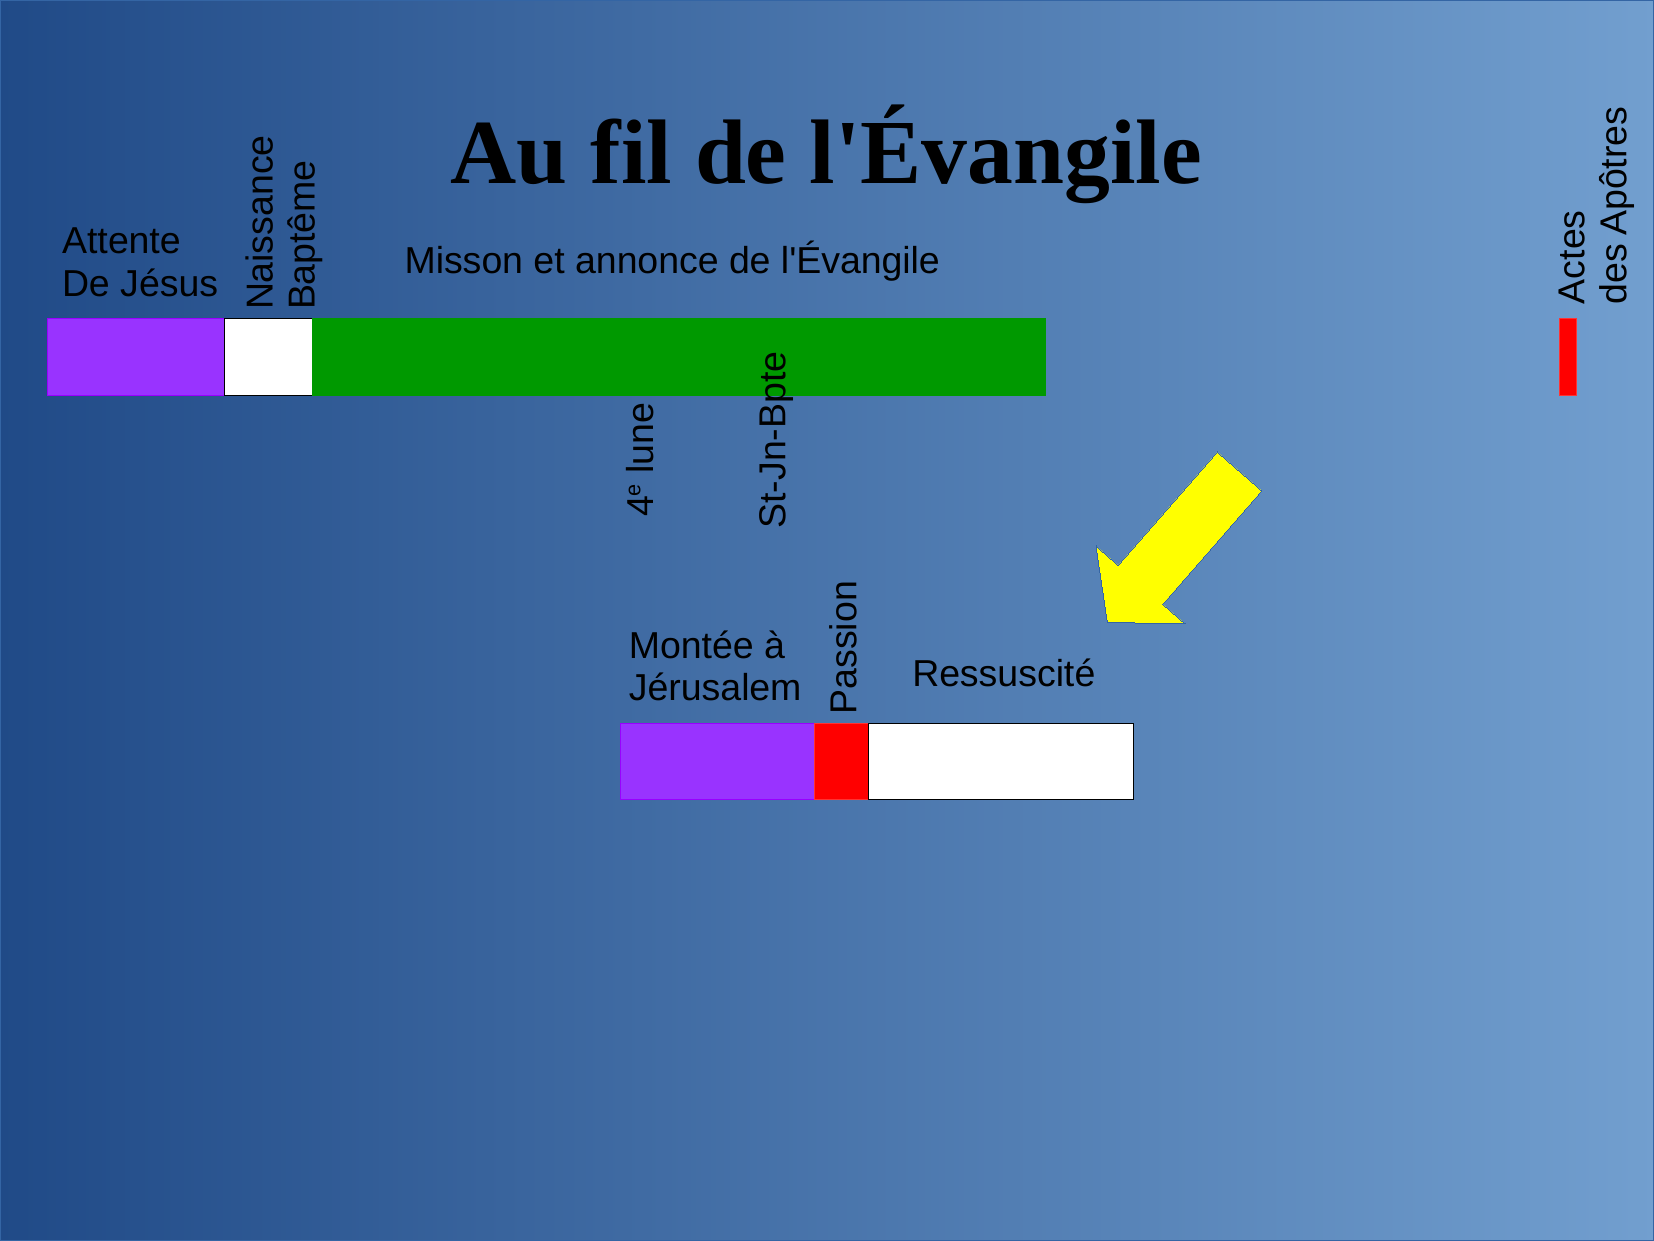

# Au fil de l'Évangile
Actes
des Apôtres
Naissance
Baptême
Attente
De Jésus
Misson et annonce de l'Évangile
St-Jn-Bpte
4e lune
Passion
Montée à Jérusalem
Ressuscité